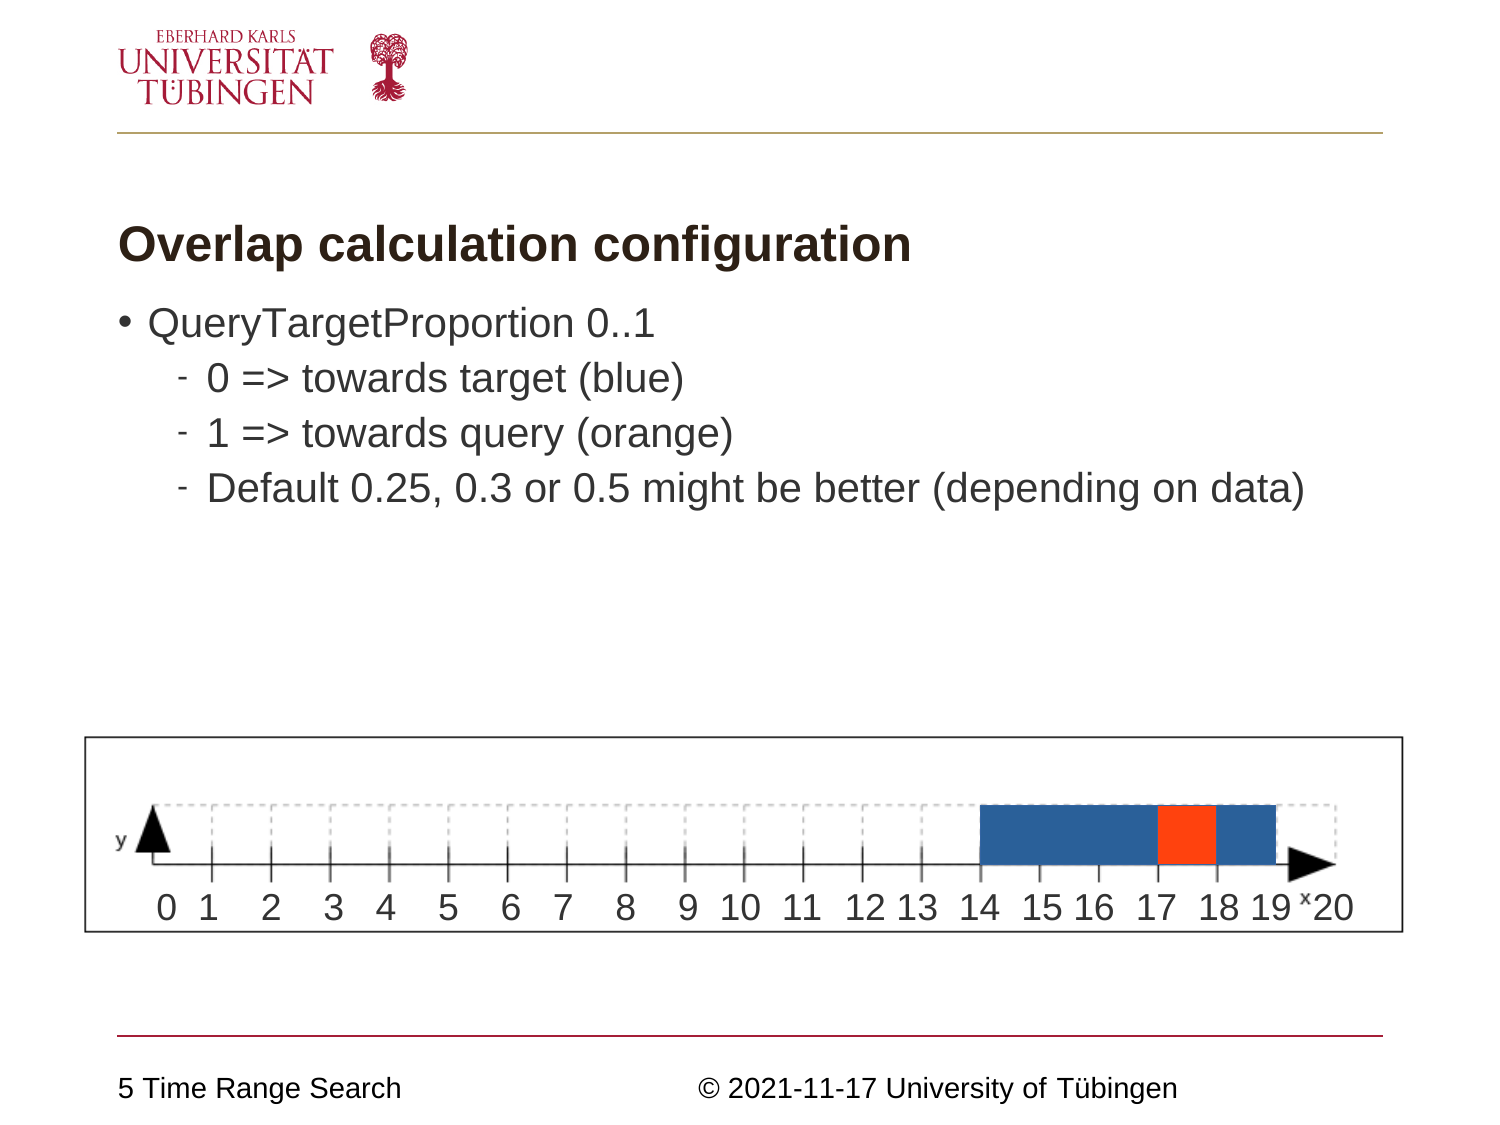

# Overlap calculation configuration
QueryTargetProportion 0..1
0 => towards target (blue)
1 => towards query (orange)
Default 0.25, 0.3 or 0.5 might be better (depending on data)
0 1 2 3 4 5 6 7 8 9 10 11 12 13 14 15 16 17 18 19 20
5